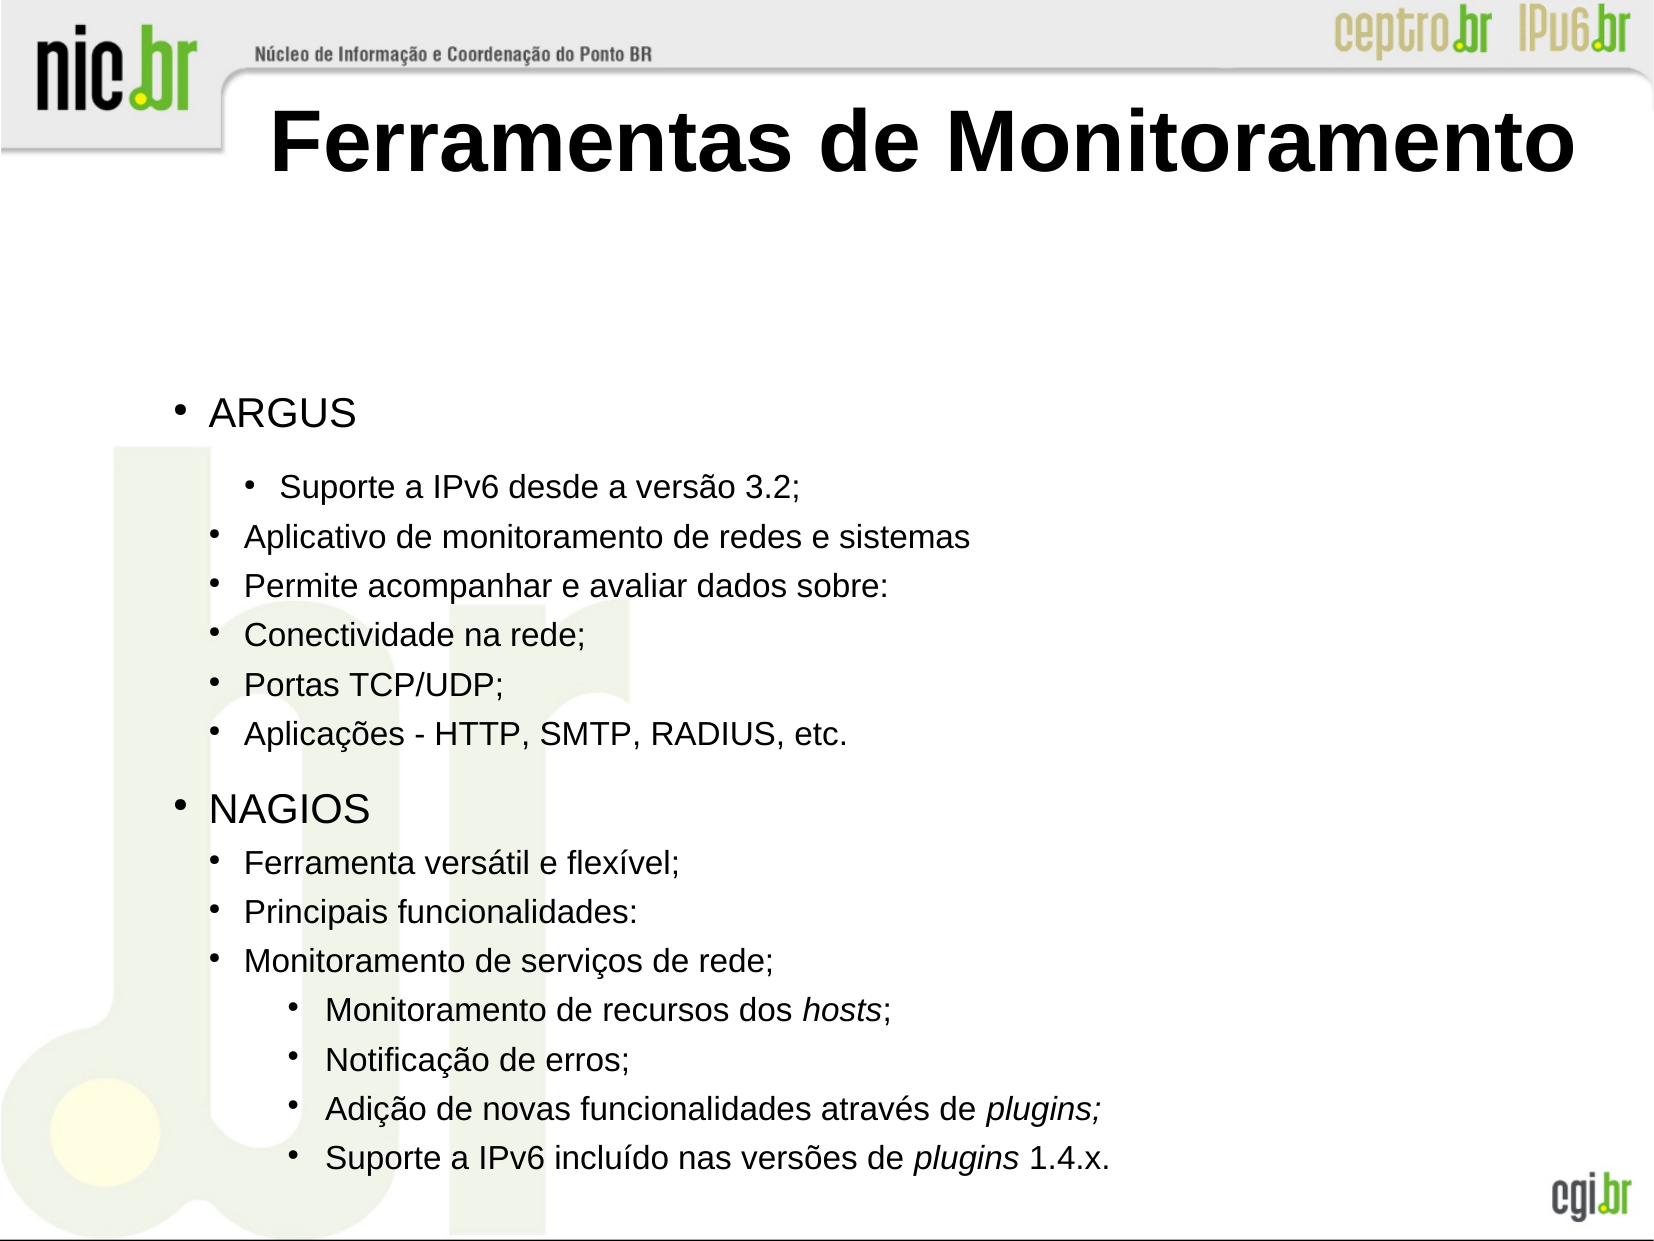

Ferramentas de Monitoramento
ARGUS
Suporte a IPv6 desde a versão 3.2;
Aplicativo de monitoramento de redes e sistemas
Permite acompanhar e avaliar dados sobre:
Conectividade na rede;
Portas TCP/UDP;
Aplicações - HTTP, SMTP, RADIUS, etc.
NAGIOS
Ferramenta versátil e flexível;
Principais funcionalidades:
Monitoramento de serviços de rede;
Monitoramento de recursos dos hosts;
Notificação de erros;
Adição de novas funcionalidades através de plugins;
Suporte a IPv6 incluído nas versões de plugins 1.4.x.